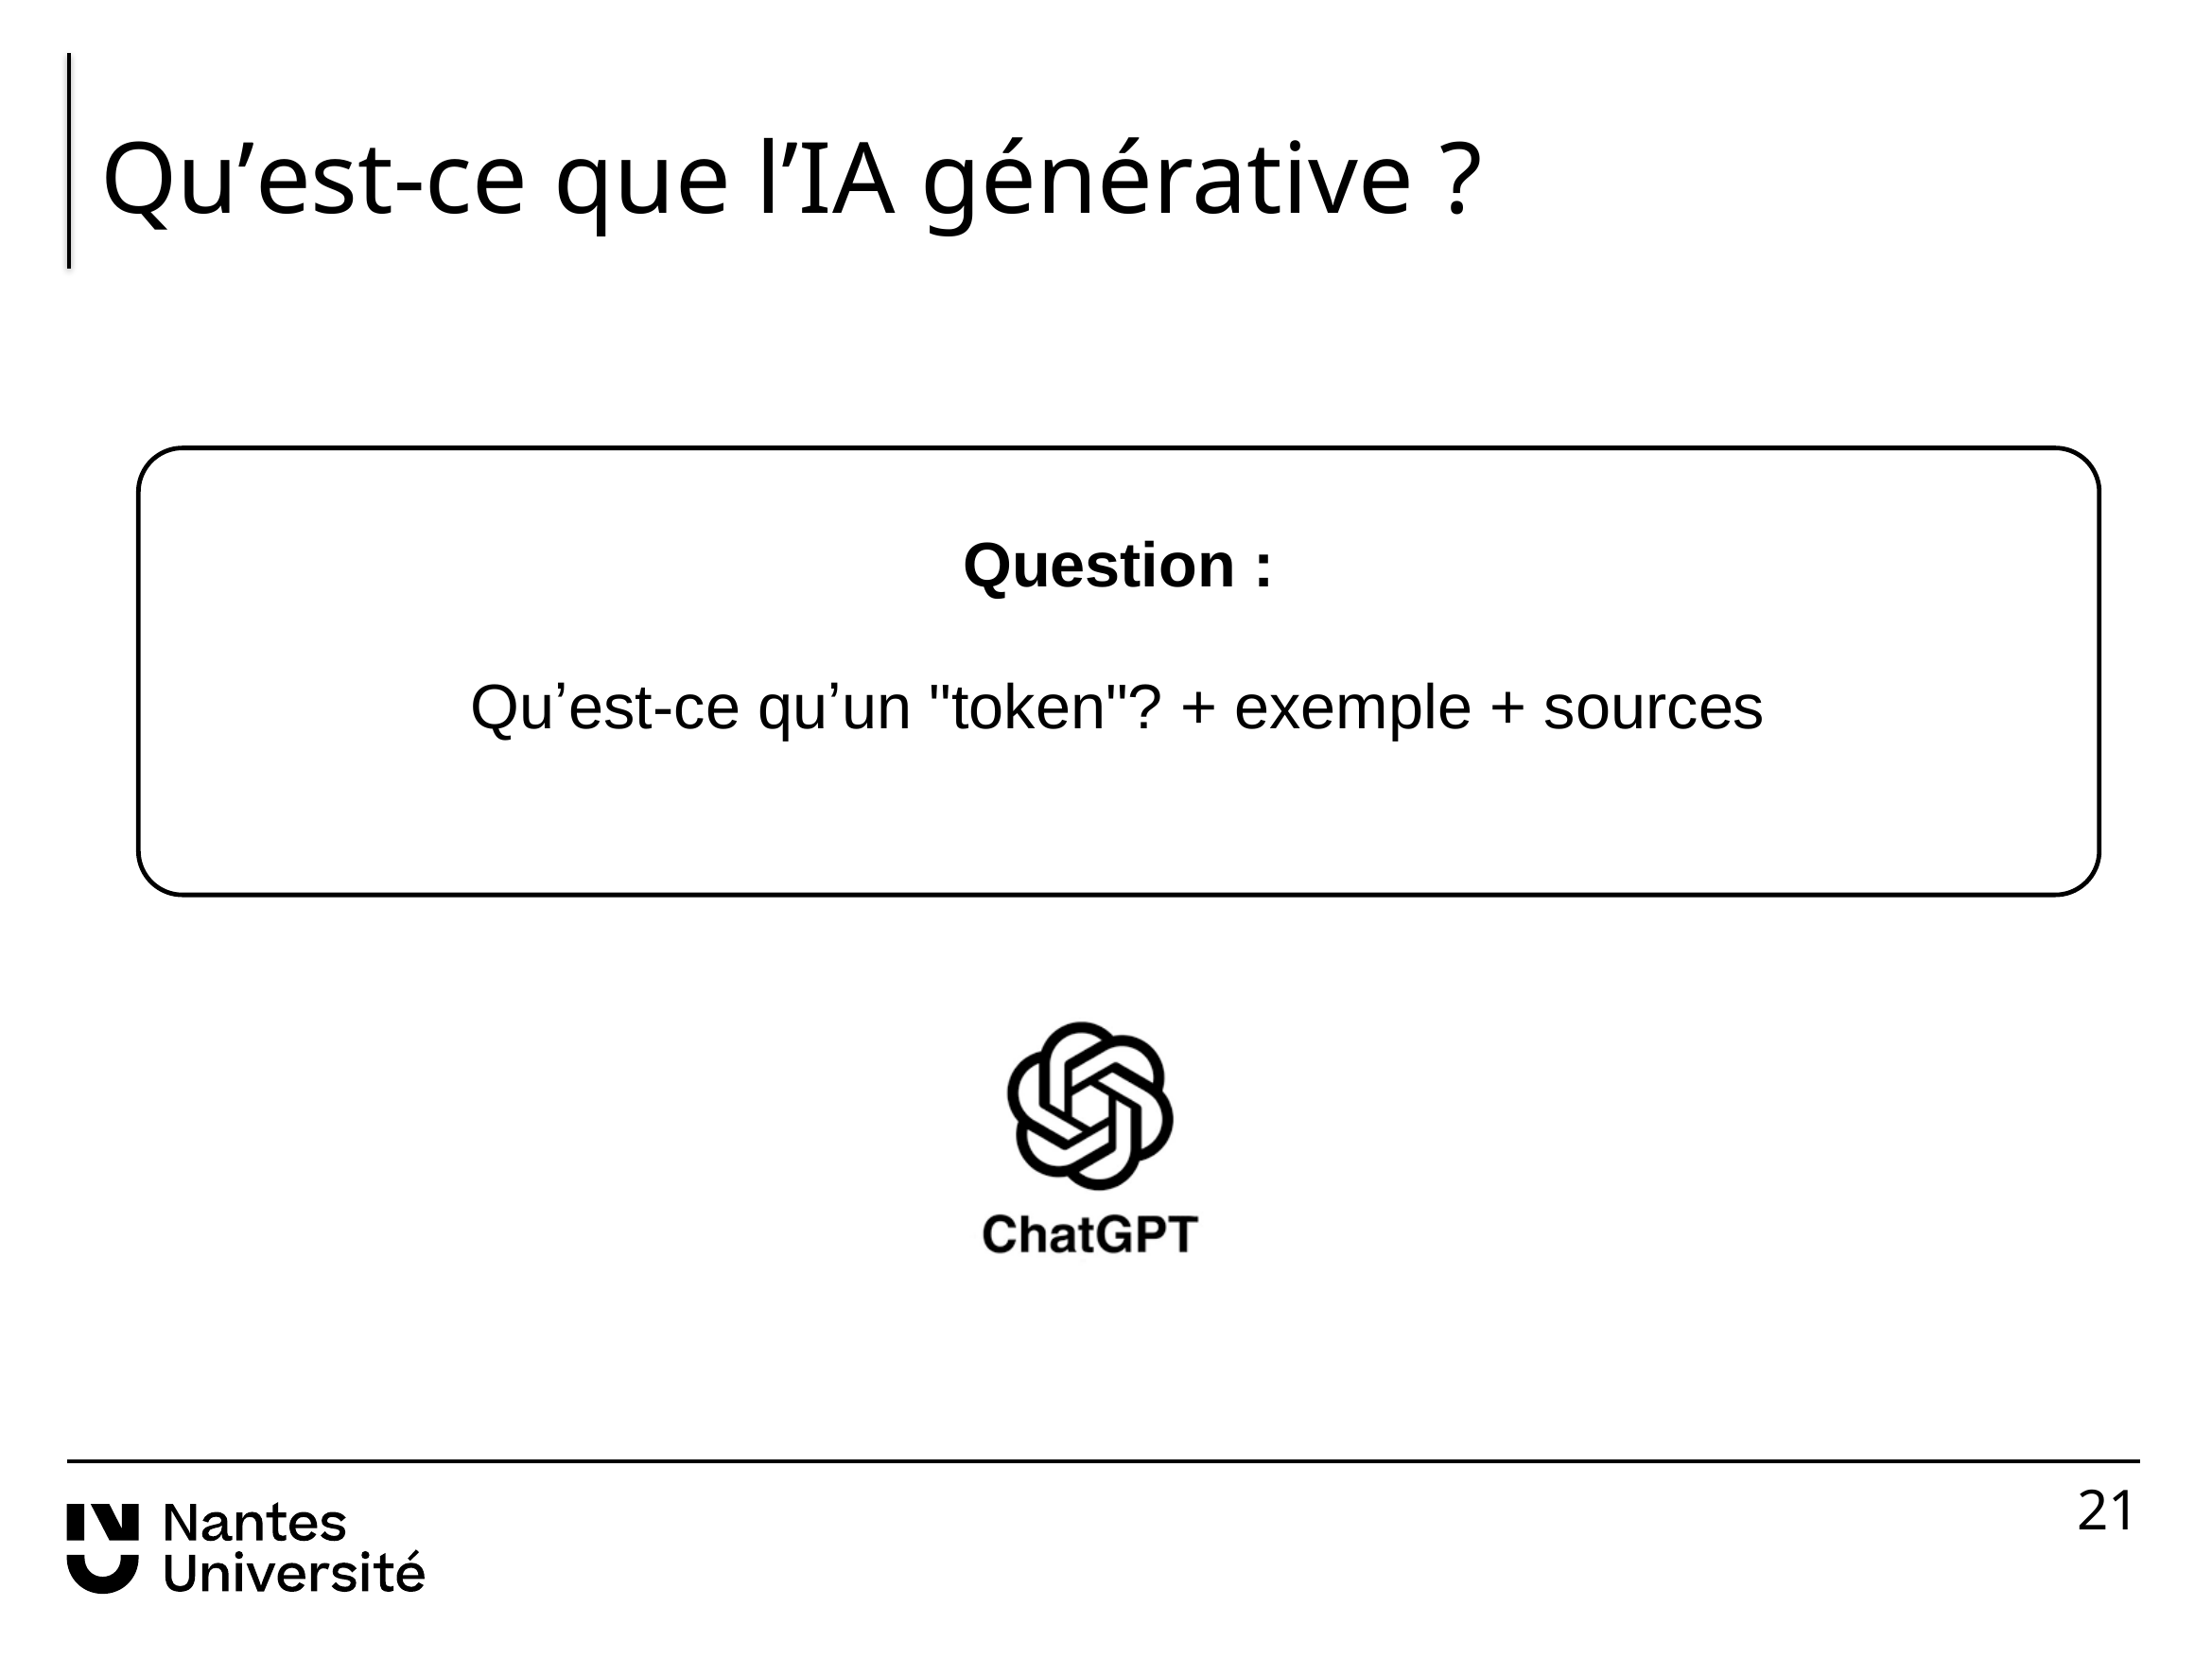

# Quʼest-ce que lʼIA générative ?
Question :
Quʼest-ce quʼun "token"? + exemple + sources